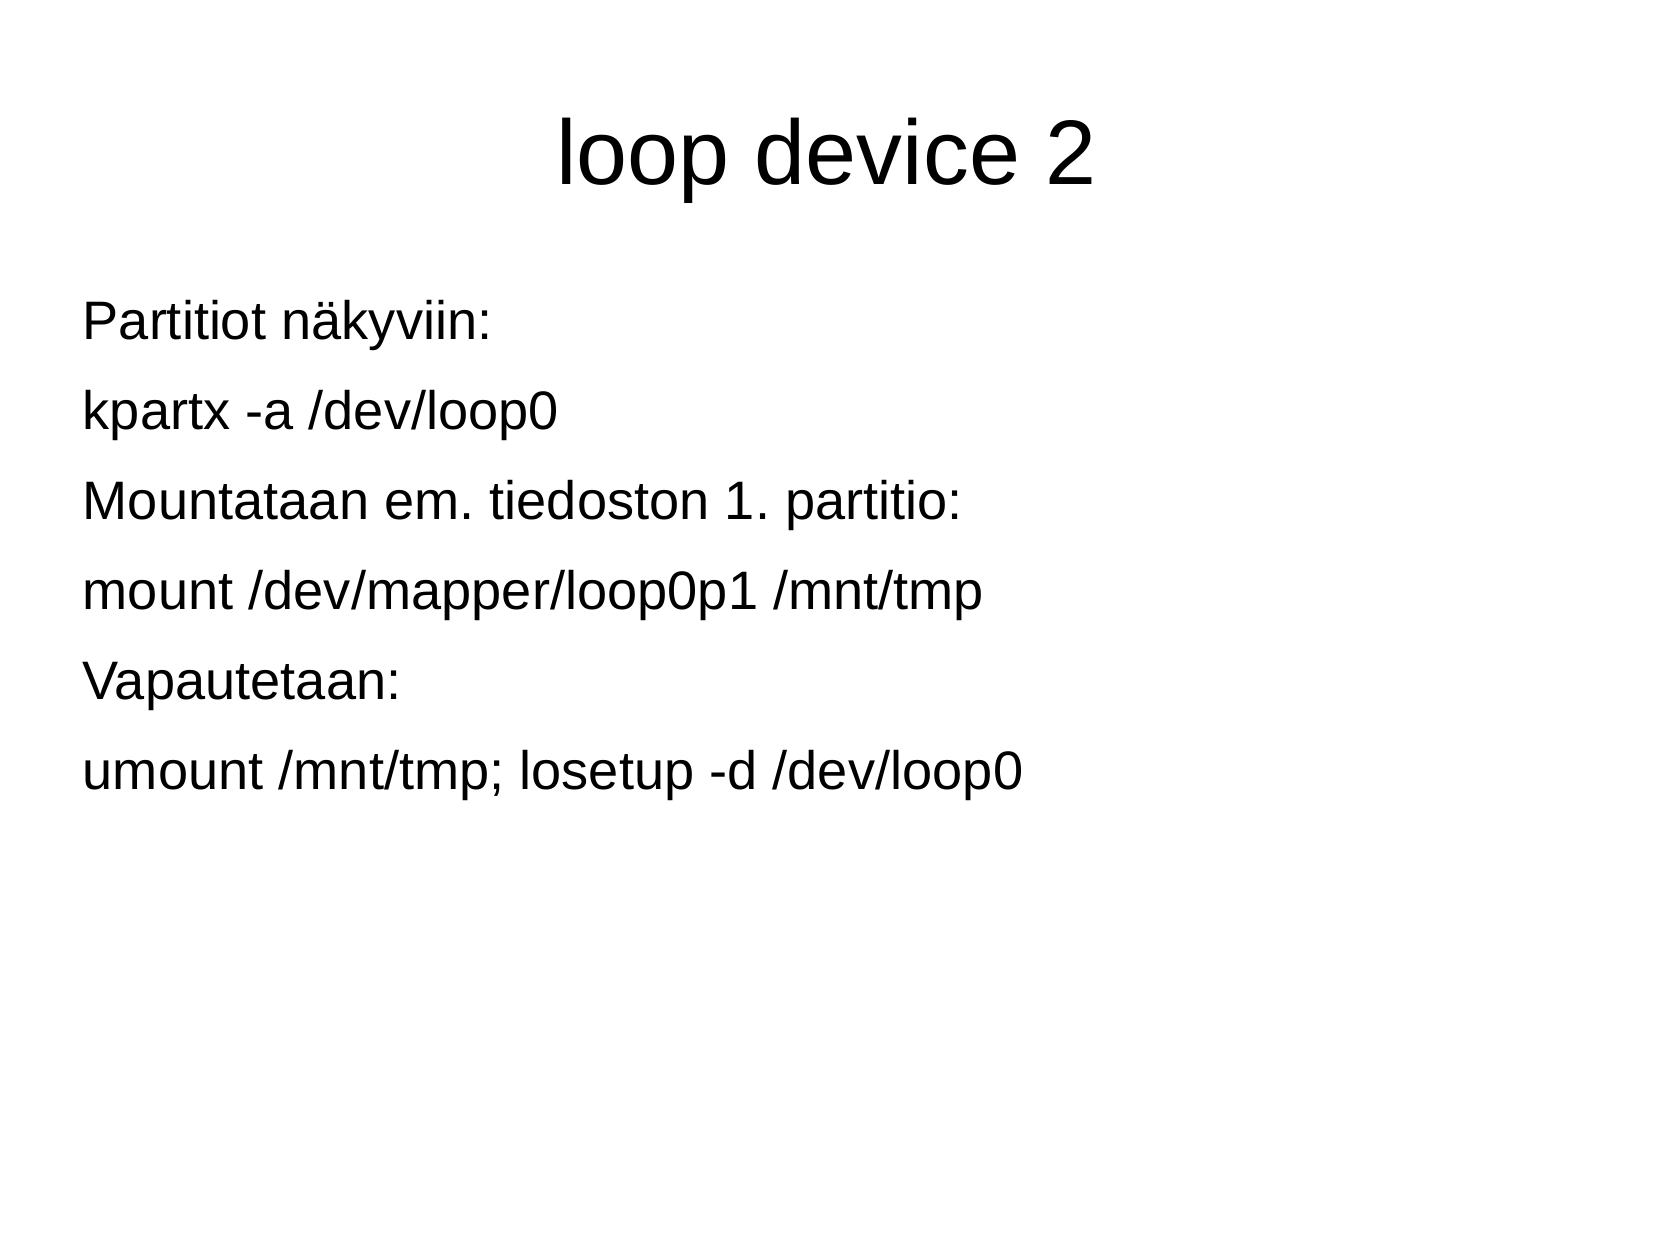

# loop device 2
Partitiot näkyviin:
kpartx -a /dev/loop0
Mountataan em. tiedoston 1. partitio:
mount /dev/mapper/loop0p1 /mnt/tmp
Vapautetaan:
umount /mnt/tmp; losetup -d /dev/loop0